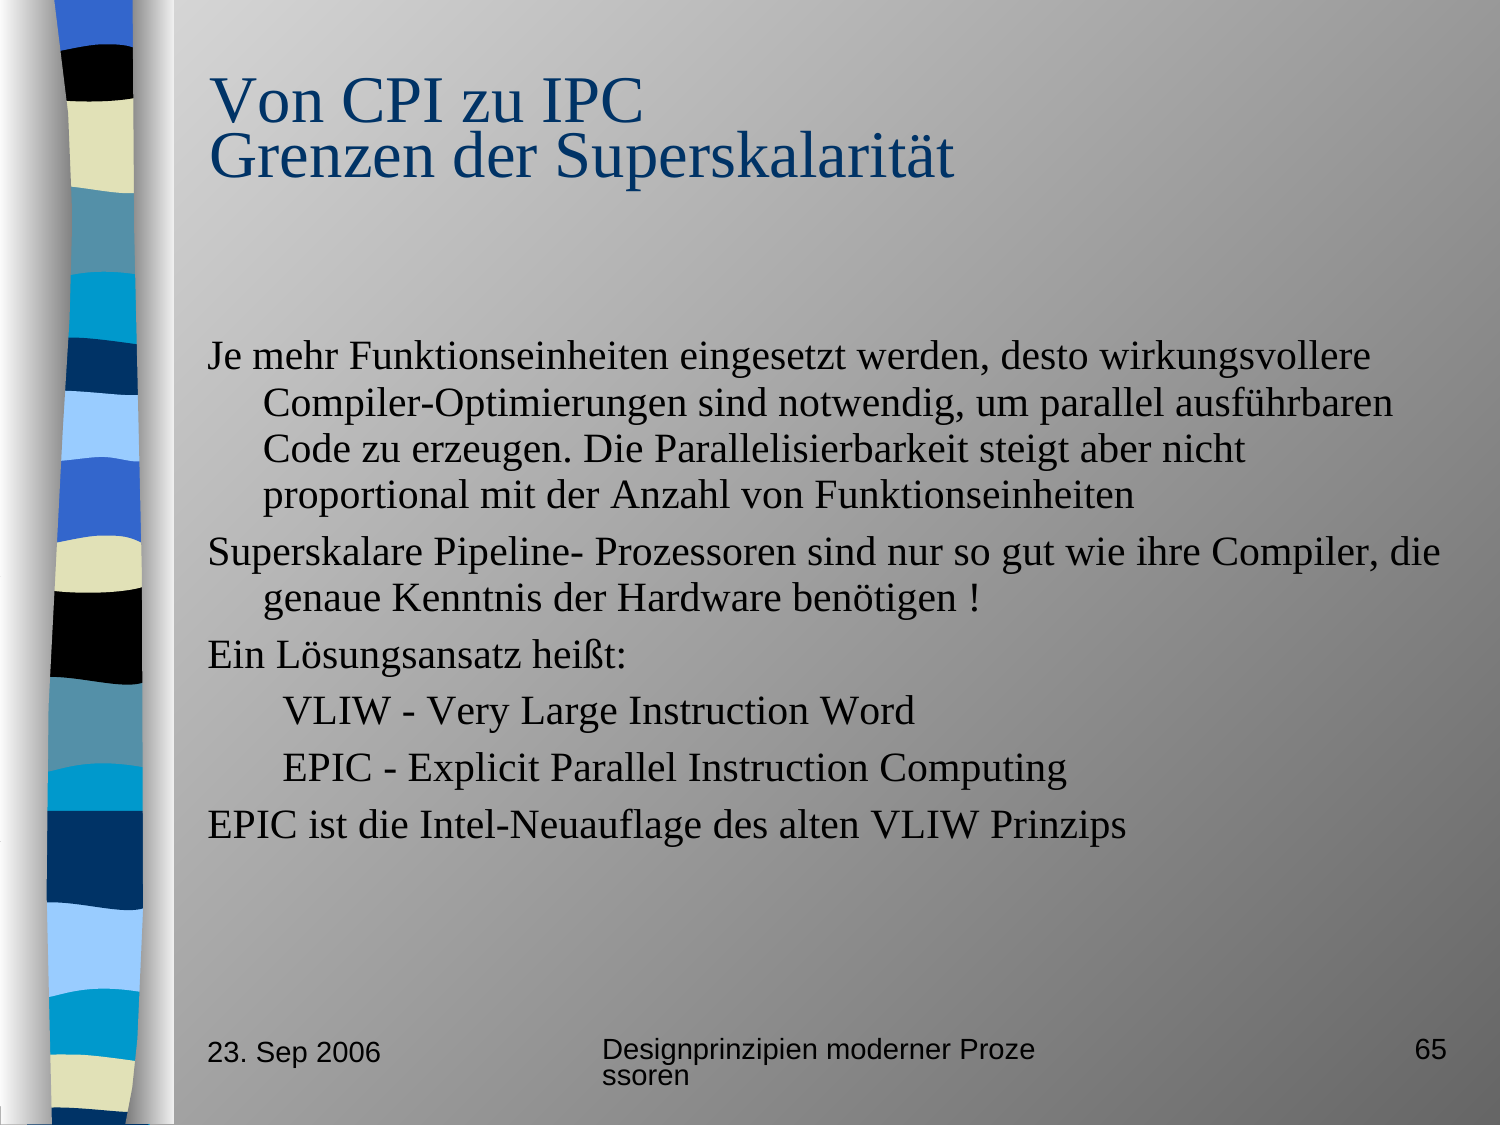

# Von CPI zu IPC Grenzen der Superskalarität
Je mehr Funktionseinheiten eingesetzt werden, desto wirkungsvollere Compiler-Optimierungen sind notwendig, um parallel ausführbaren Code zu erzeugen. Die Parallelisierbarkeit steigt aber nicht proportional mit der Anzahl von Funktionseinheiten
Superskalare Pipeline- Prozessoren sind nur so gut wie ihre Compiler, die genaue Kenntnis der Hardware benötigen !
Ein Lösungsansatz heißt:
VLIW - Very Large Instruction Word
EPIC - Explicit Parallel Instruction Computing
EPIC ist die Intel-Neuauflage des alten VLIW Prinzips
Designprinzipien moderner Prozessoren
65